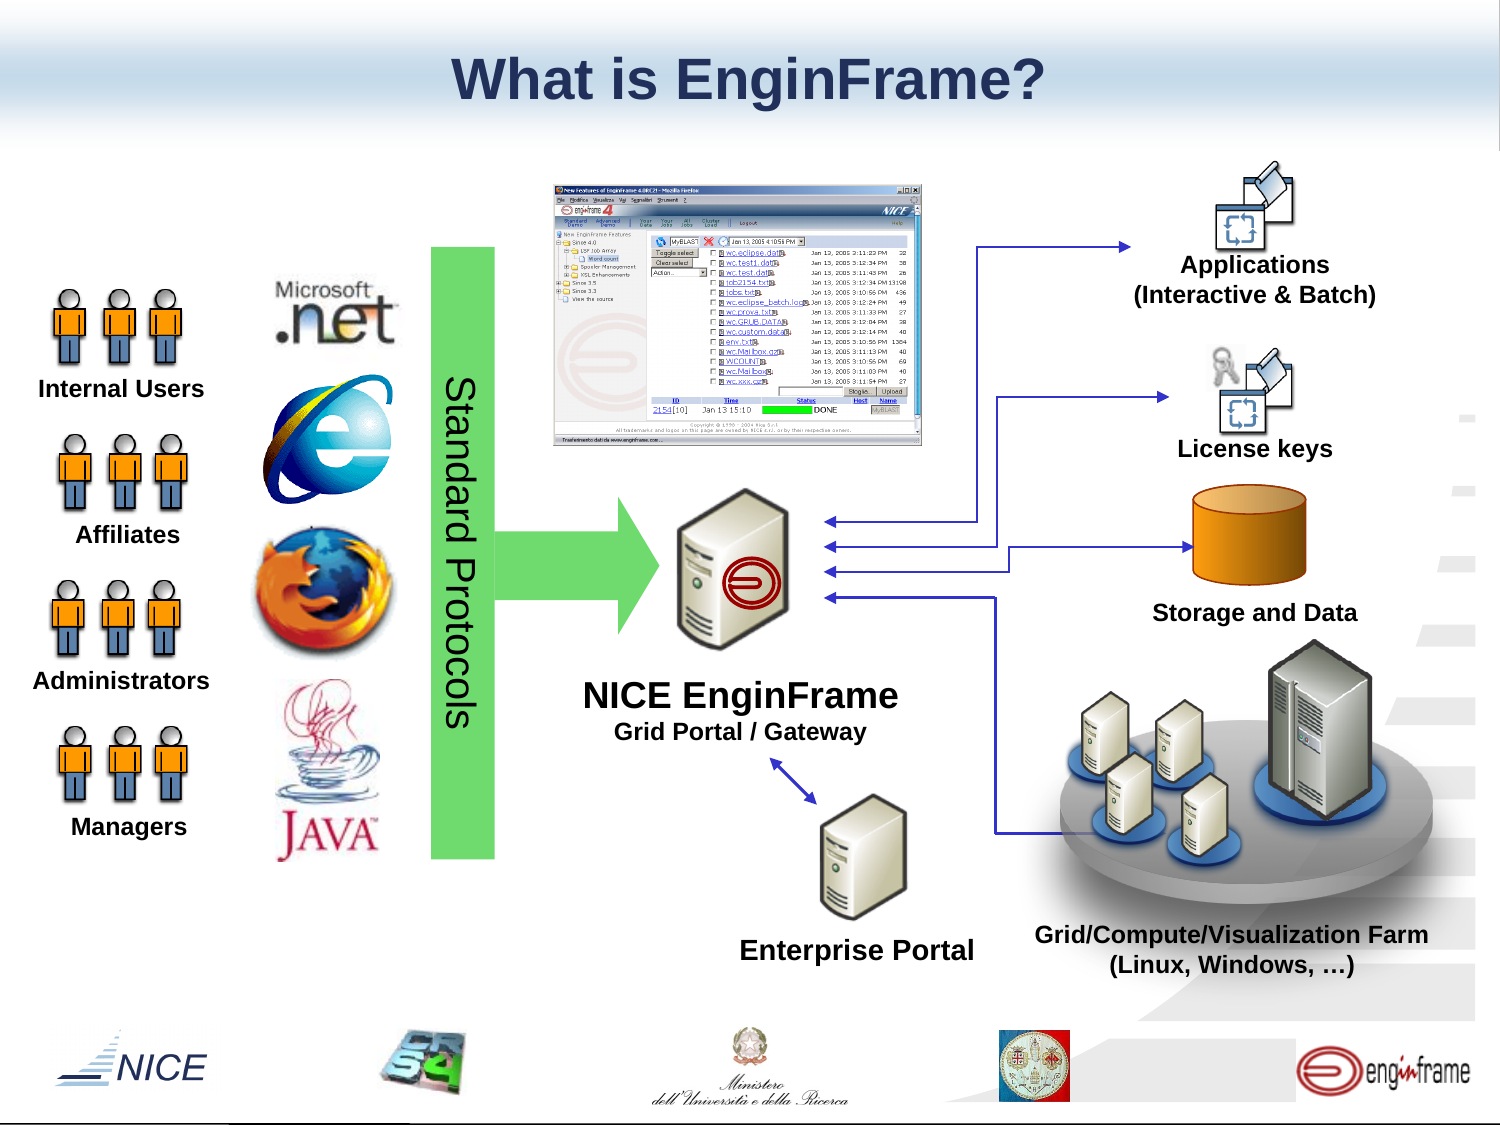

What is EnginFrame?
Applications
(Interactive & Batch)
Standard Protocols
Internal Users
License keys
Affiliates
Storage and Data
Administrators
Grid/Compute/Visualization Farm
(Linux, Windows, …)
NICE EnginFrame
Grid Portal / Gateway
Managers
Enterprise Portal